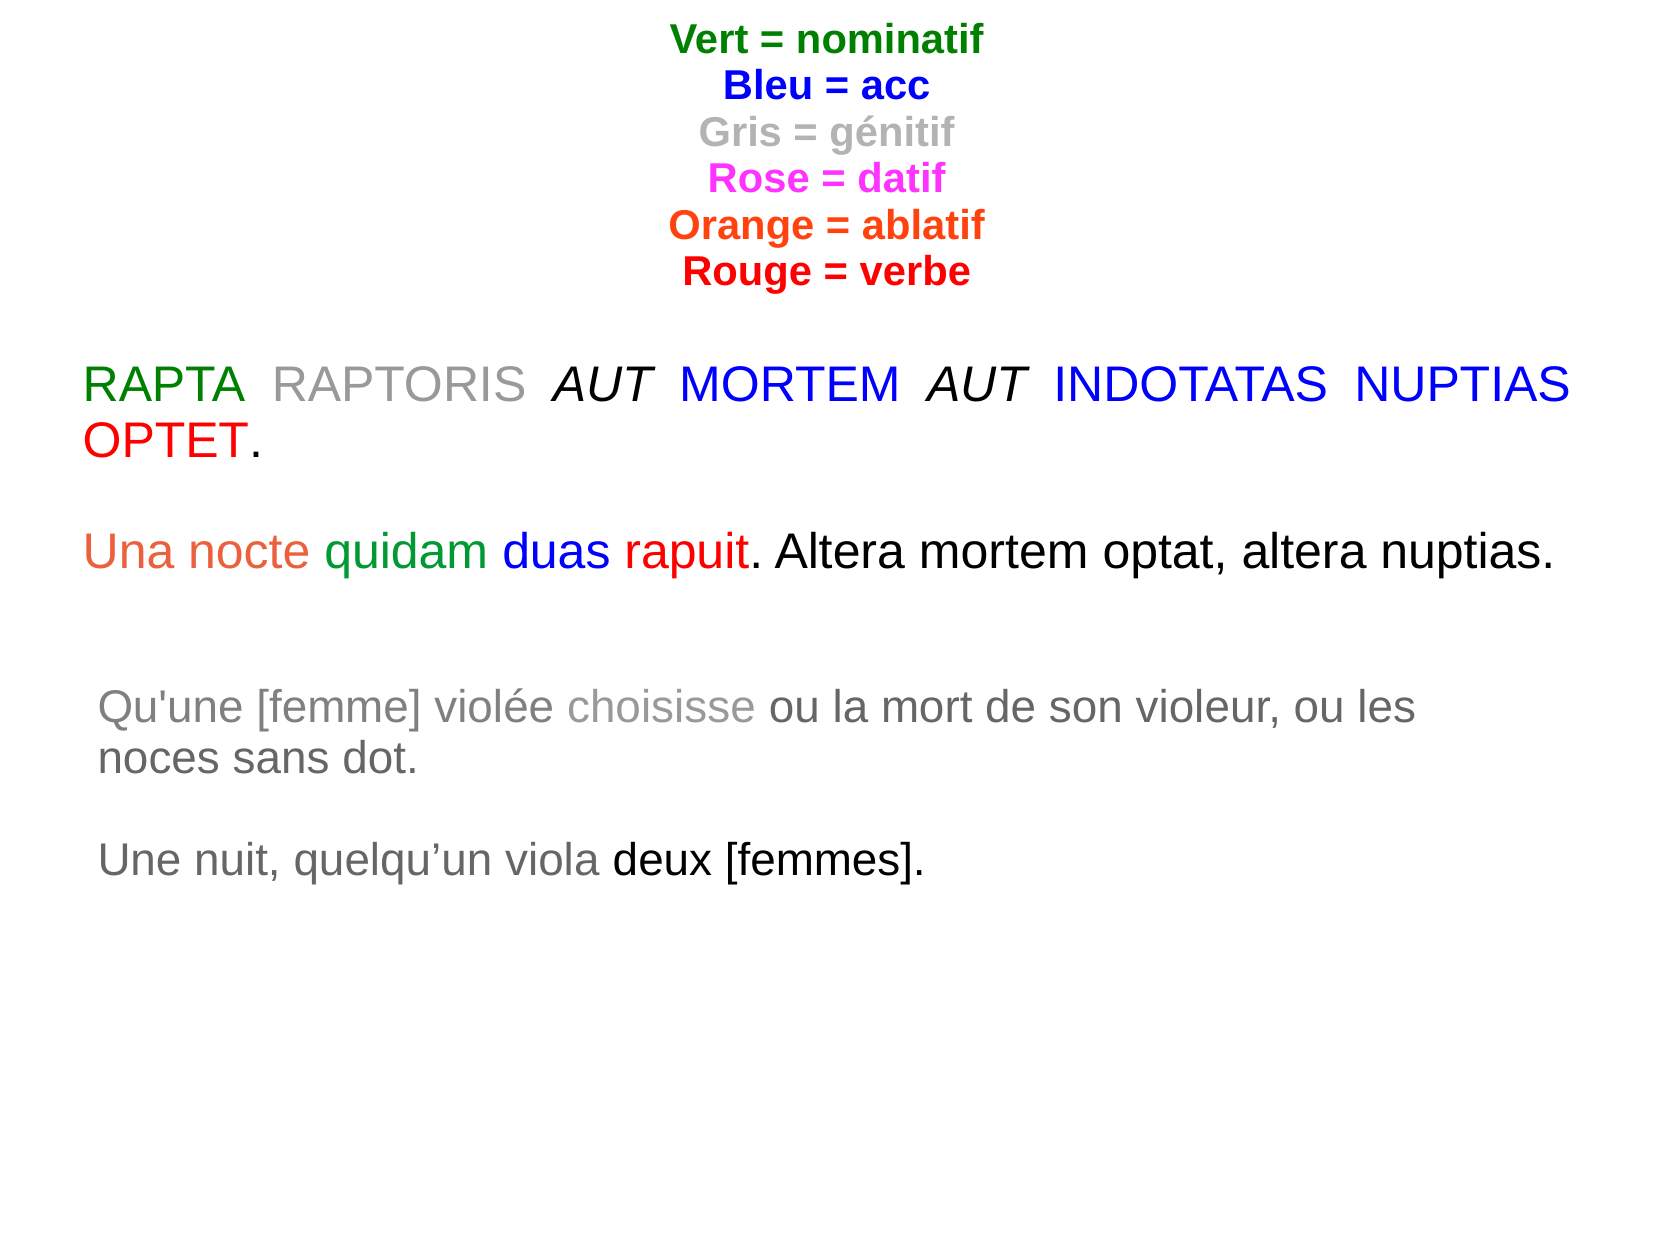

# Vert = nominatif Bleu = acc Gris = génitif Rose = datif Orange = ablatif Rouge = verbe
RAPTA RAPTORIS AUT MORTEM AUT INDOTATAS NUPTIAS OPTET.
Una nocte quidam duas rapuit. Altera mortem optat, altera nuptias.
Qu'une [femme] violée choisisse ou la mort de son violeur, ou les noces sans dot.
Une nuit, quelqu’un viola deux [femmes].